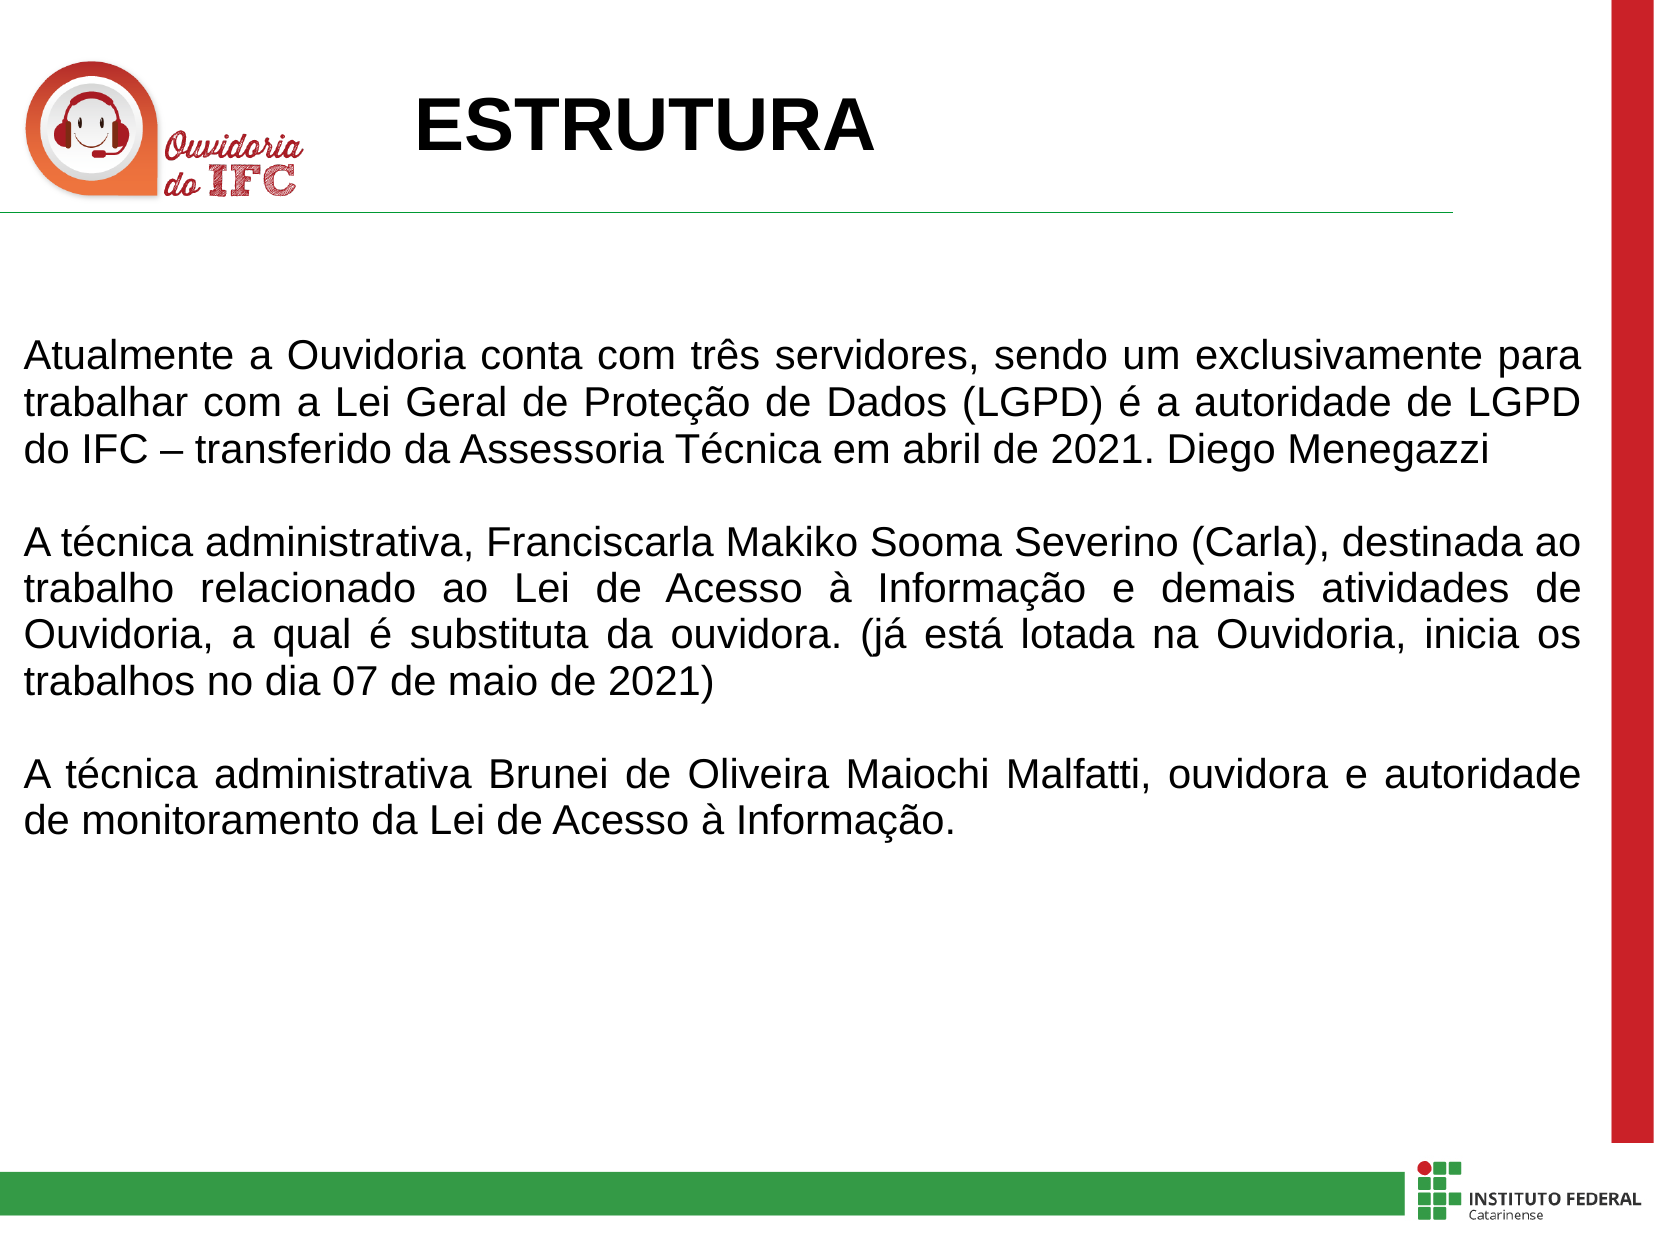

ESTRUTURA
# Atualmente a Ouvidoria conta com três servidores, sendo um exclusivamente para trabalhar com a Lei Geral de Proteção de Dados (LGPD) é a autoridade de LGPD do IFC – transferido da Assessoria Técnica em abril de 2021. Diego Menegazzi
A técnica administrativa, Franciscarla Makiko Sooma Severino (Carla), destinada ao trabalho relacionado ao Lei de Acesso à Informação e demais atividades de Ouvidoria, a qual é substituta da ouvidora. (já está lotada na Ouvidoria, inicia os trabalhos no dia 07 de maio de 2021)
A técnica administrativa Brunei de Oliveira Maiochi Malfatti, ouvidora e autoridade de monitoramento da Lei de Acesso à Informação.